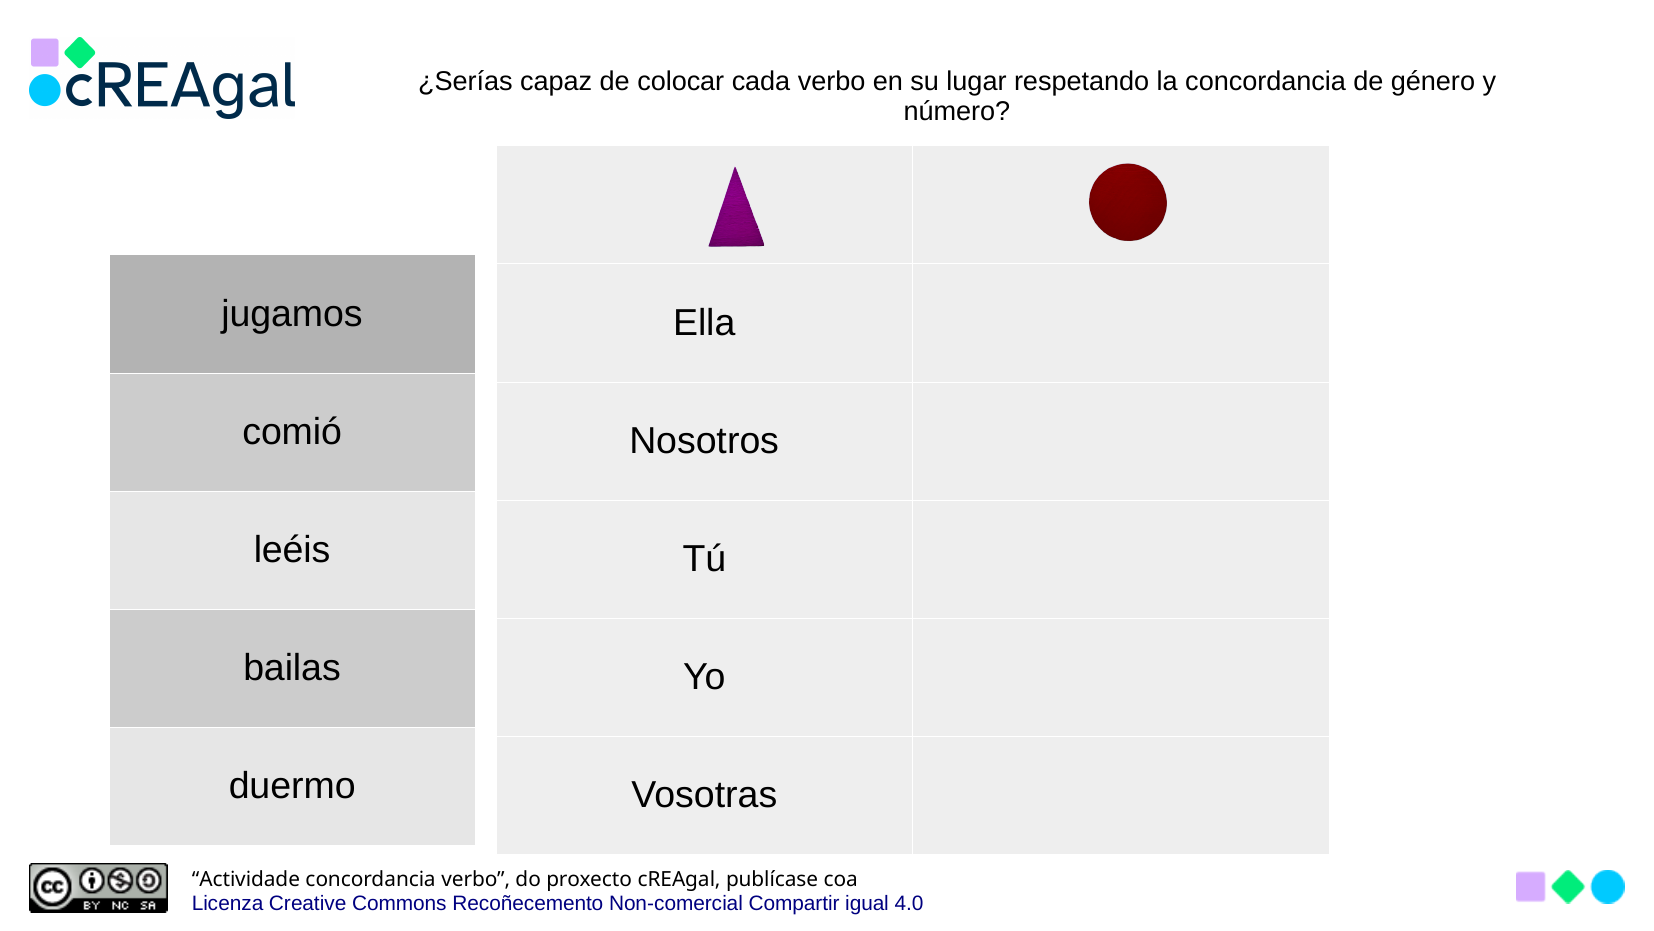

¿Serías capaz de colocar cada verbo en su lugar respetando la concordancia de género y número?
| | |
| --- | --- |
| Ella | |
| Nosotros | |
| Tú | |
| Yo | |
| Vosotras | |
| jugamos |
| --- |
| comió |
| leéis |
| bailas |
| duermo |
“Actividade concordancia verbo”, do proxecto cREAgal, publícase coa Licenza Creative Commons Recoñecemento Non-comercial Compartir igual 4.0